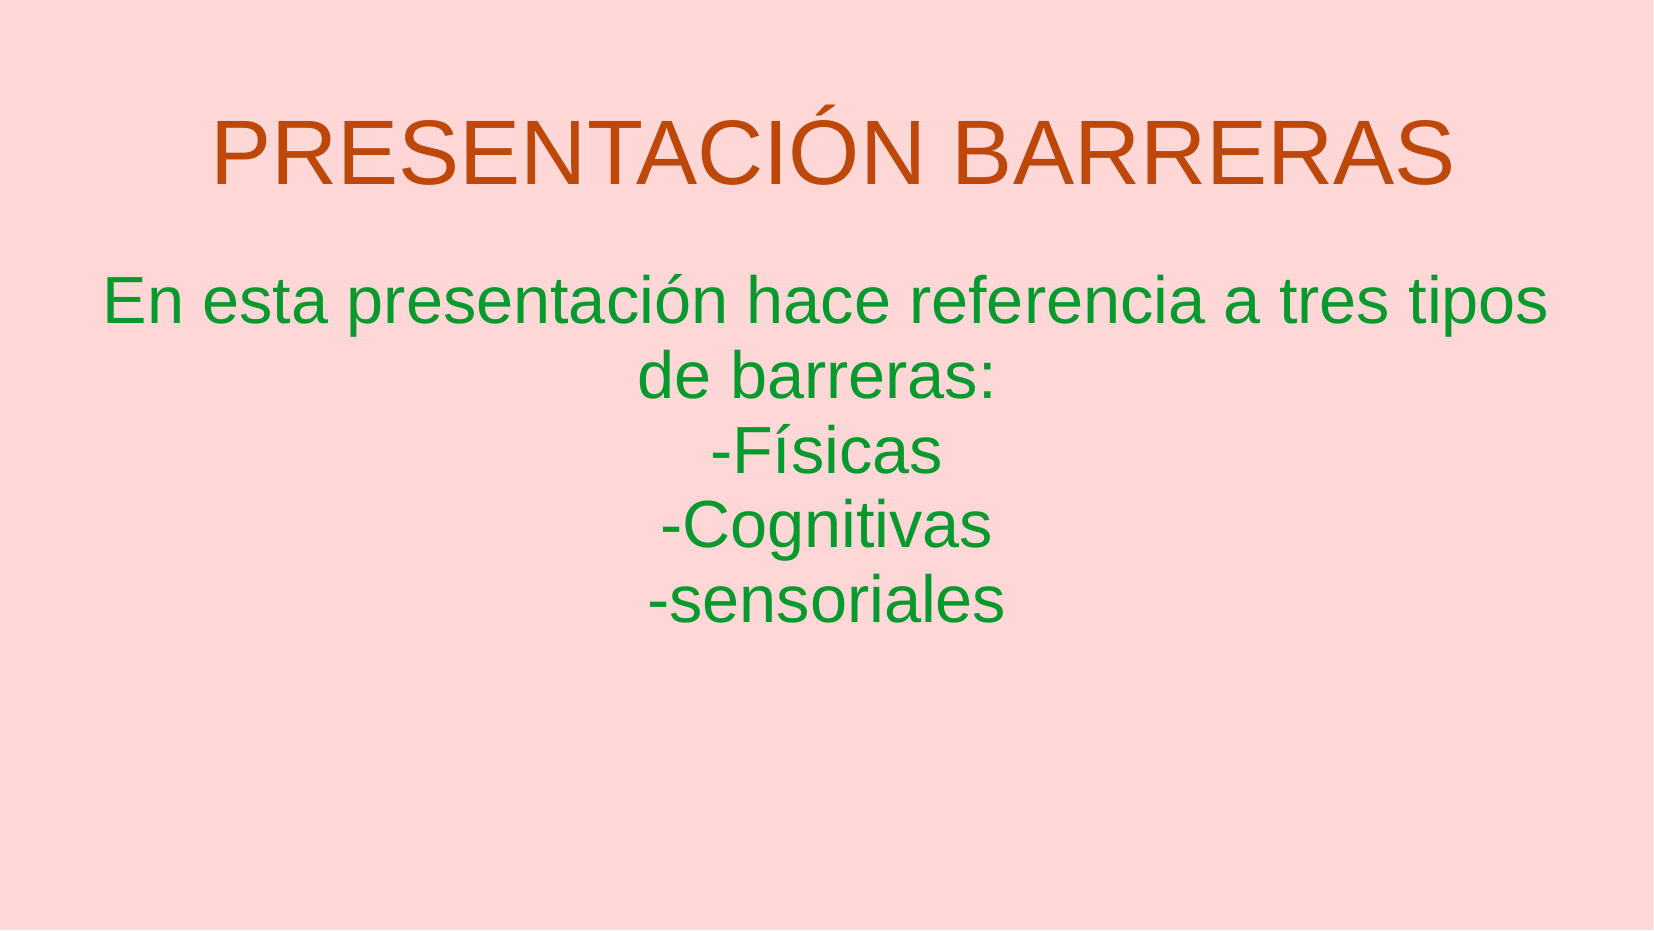

# PRESENTACIÓN BARRERAS
En esta presentación hace referencia a tres tipos de barreras:
-Físicas
-Cognitivas
-sensoriales